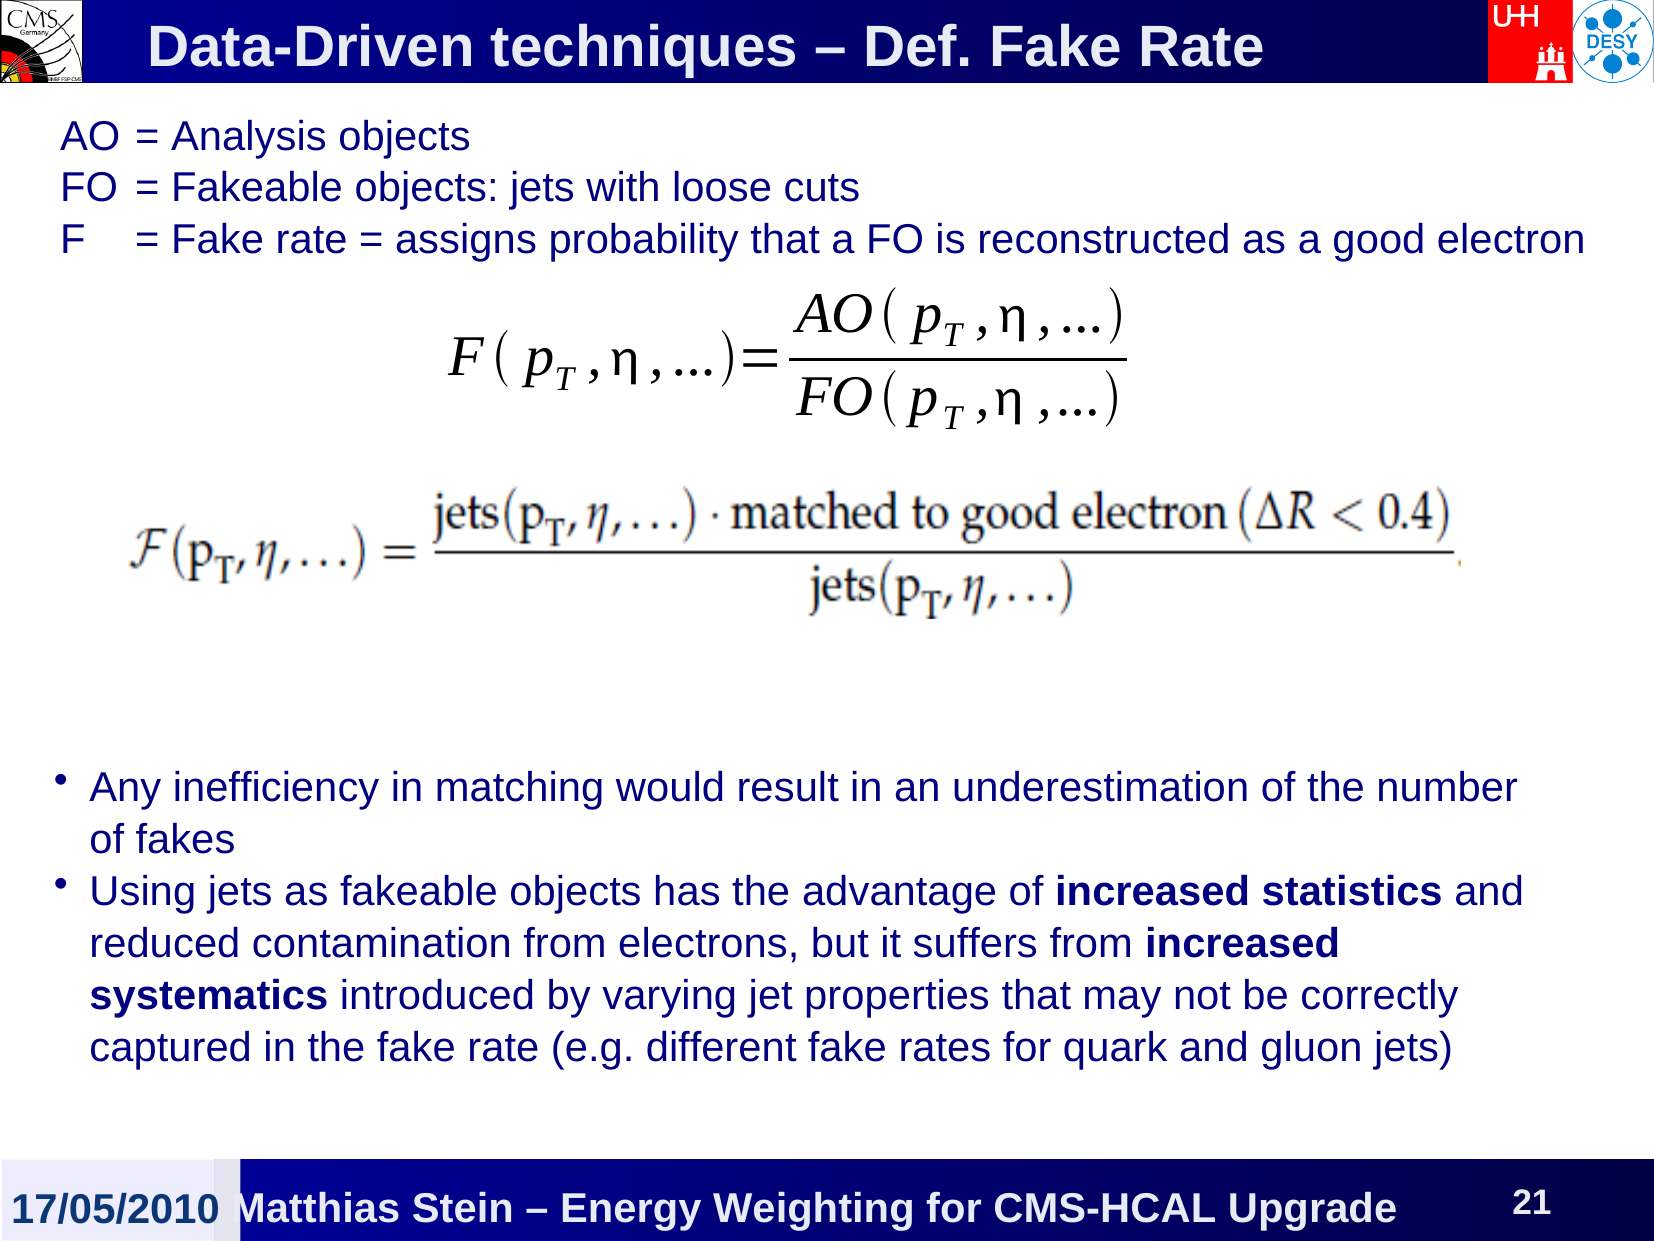

# Data-Driven techniques – Def. Fake Rate
AO	= Analysis objects
FO	= Fakeable objects: jets with loose cuts
F	= Fake rate = assigns probability that a FO is reconstructed as a good electron
Any inefficiency in matching would result in an underestimation of the number of fakes
Using jets as fakeable objects has the advantage of increased statistics and reduced contamination from electrons, but it suffers from increased systematics introduced by varying jet properties that may not be correctly captured in the fake rate (e.g. different fake rates for quark and gluon jets)